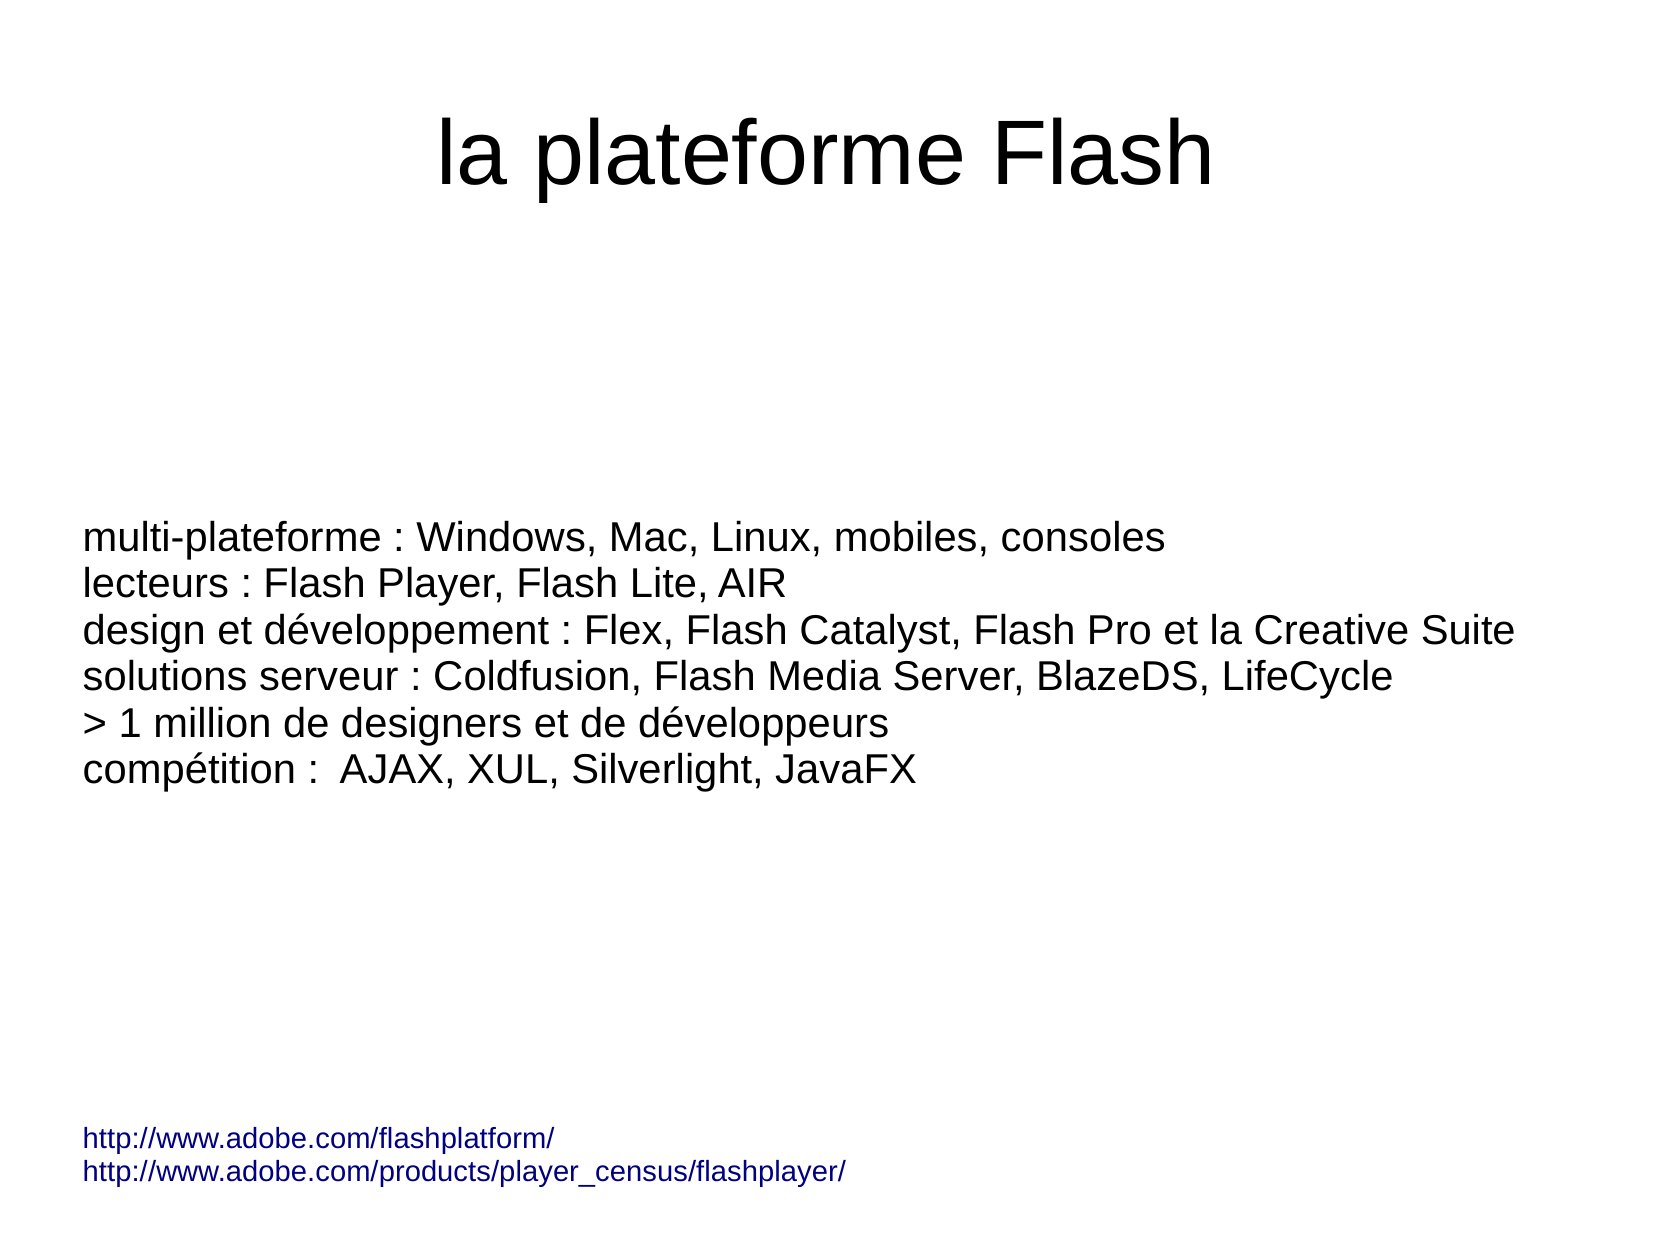

# la plateforme Flash
multi-plateforme : Windows, Mac, Linux, mobiles, consoles
lecteurs : Flash Player, Flash Lite, AIR
design et développement : Flex, Flash Catalyst, Flash Pro et la Creative Suite
solutions serveur : Coldfusion, Flash Media Server, BlazeDS, LifeCycle
> 1 million de designers et de développeurs
compétition : AJAX, XUL, Silverlight, JavaFX
http://www.adobe.com/flashplatform/
http://www.adobe.com/products/player_census/flashplayer/